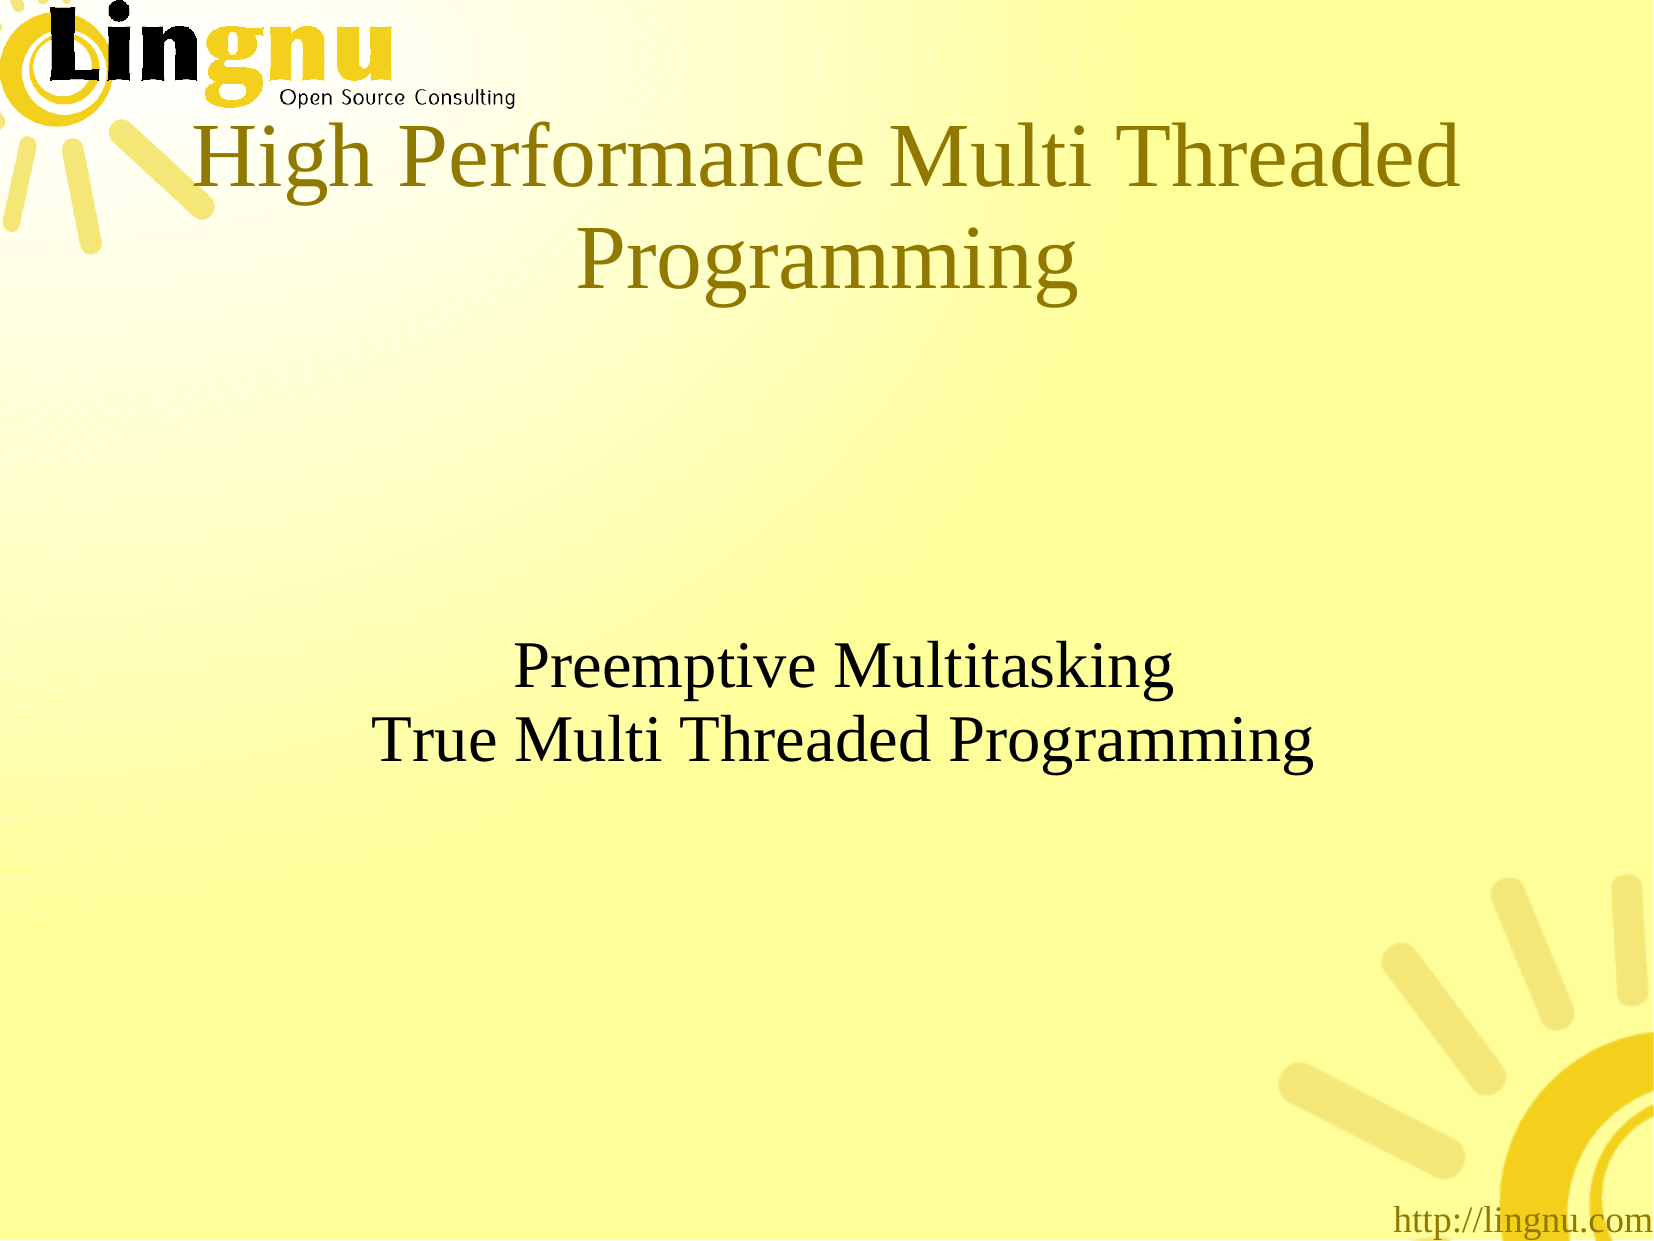

# High Performance Multi Threaded Programming
Preemptive Multitasking
True Multi Threaded Programming